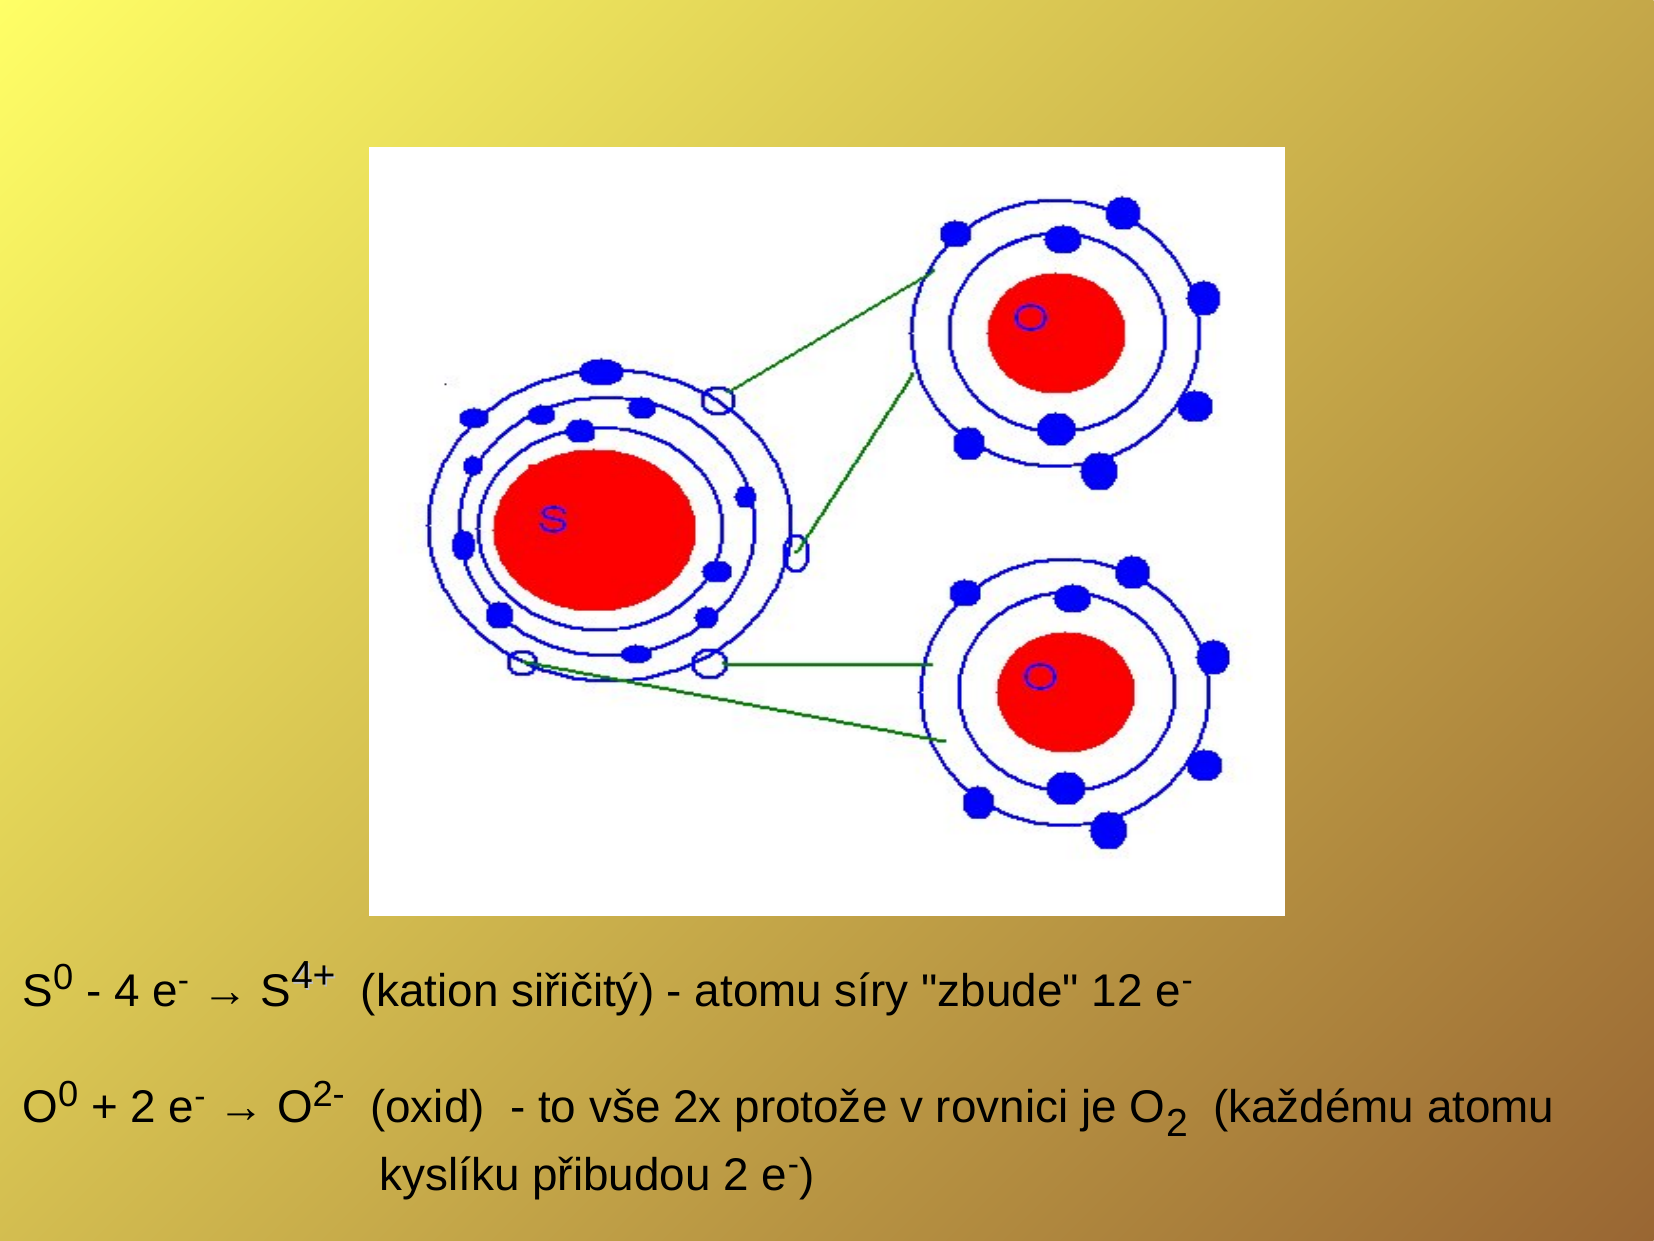

S0 - 4 e- → S4+ (kation siřičitý) - atomu síry "zbude" 12 e-
O0 + 2 e- → O2- (oxid) - to vše 2x protože v rovnici je O2 (každému atomu kyslíku přibudou 2 e-)